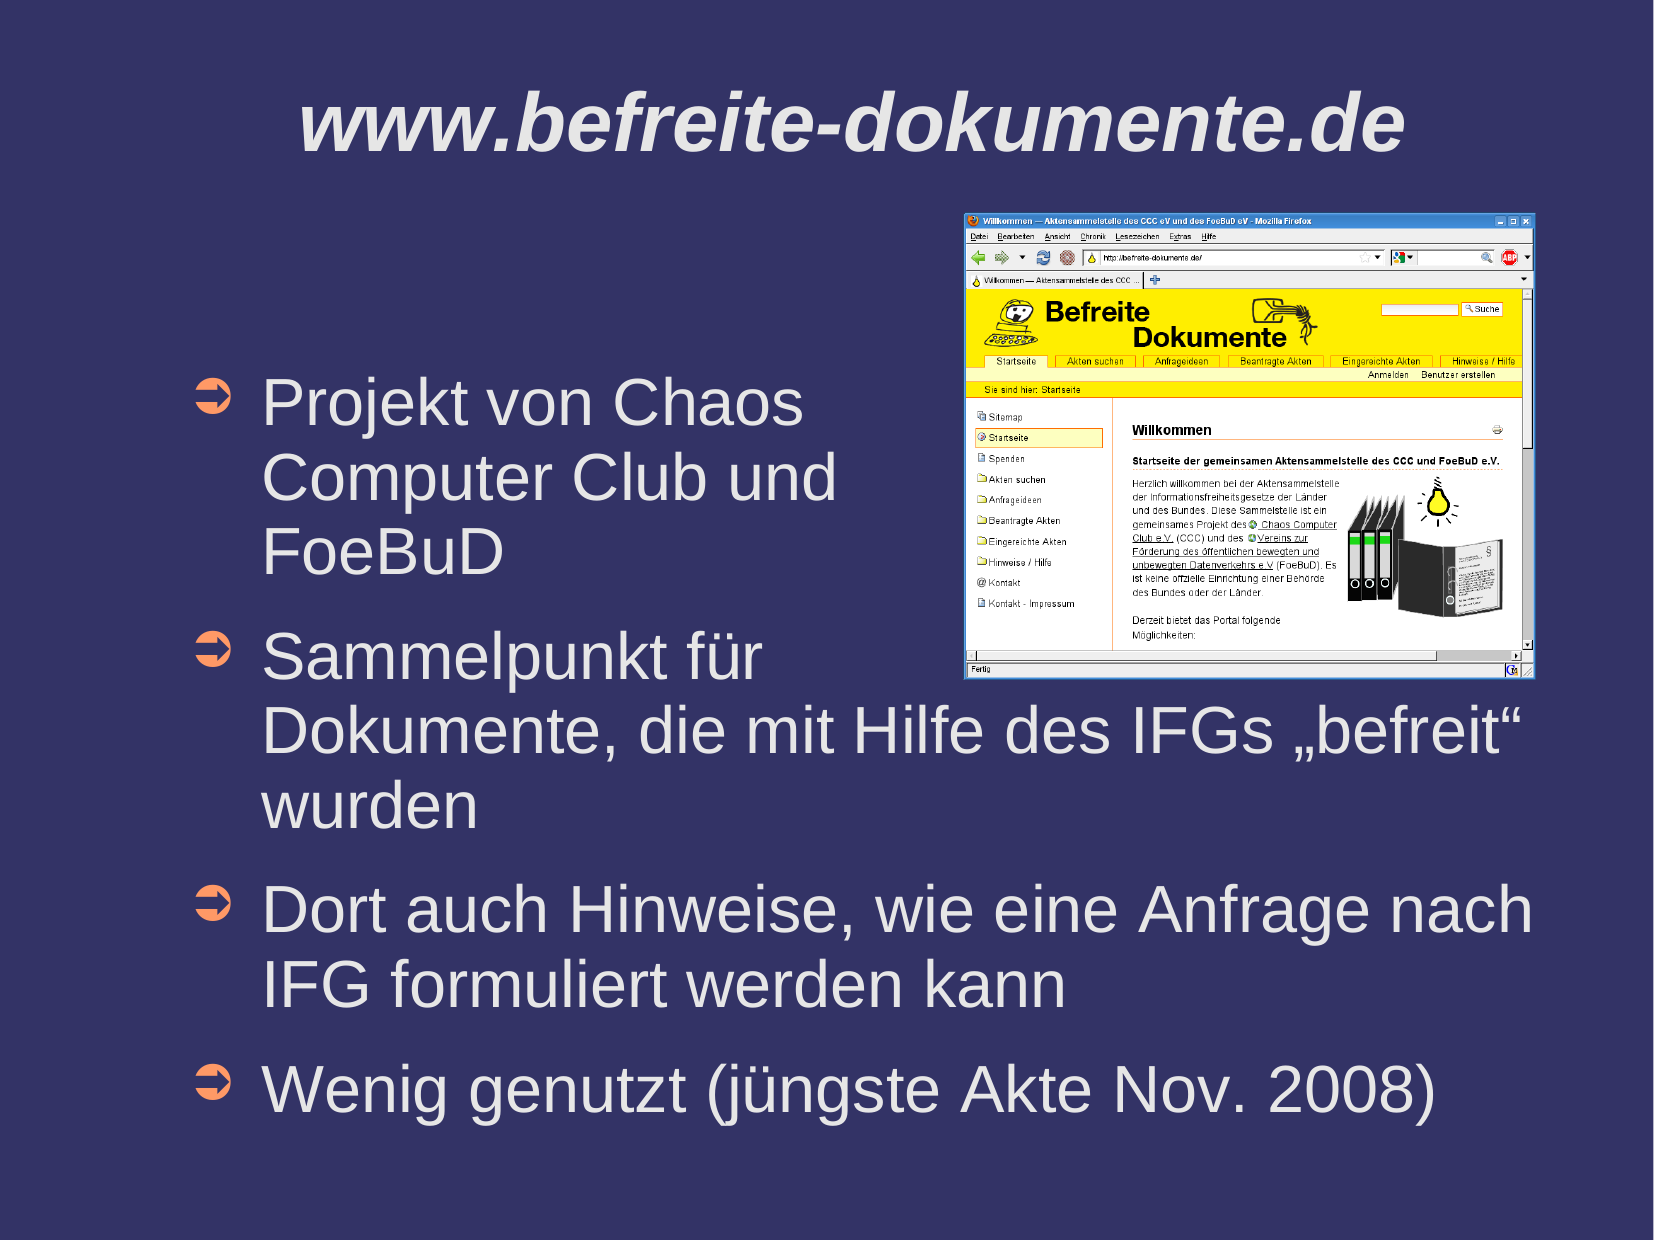

# www.befreite-dokumente.de
Projekt von Chaos
Computer Club und
FoeBuD
Sammelpunkt für
Dokumente, die mit Hilfe des IFGs „befreit“ wurden
Dort auch Hinweise, wie eine Anfrage nach IFG formuliert werden kann
Wenig genutzt (jüngste Akte Nov. 2008)